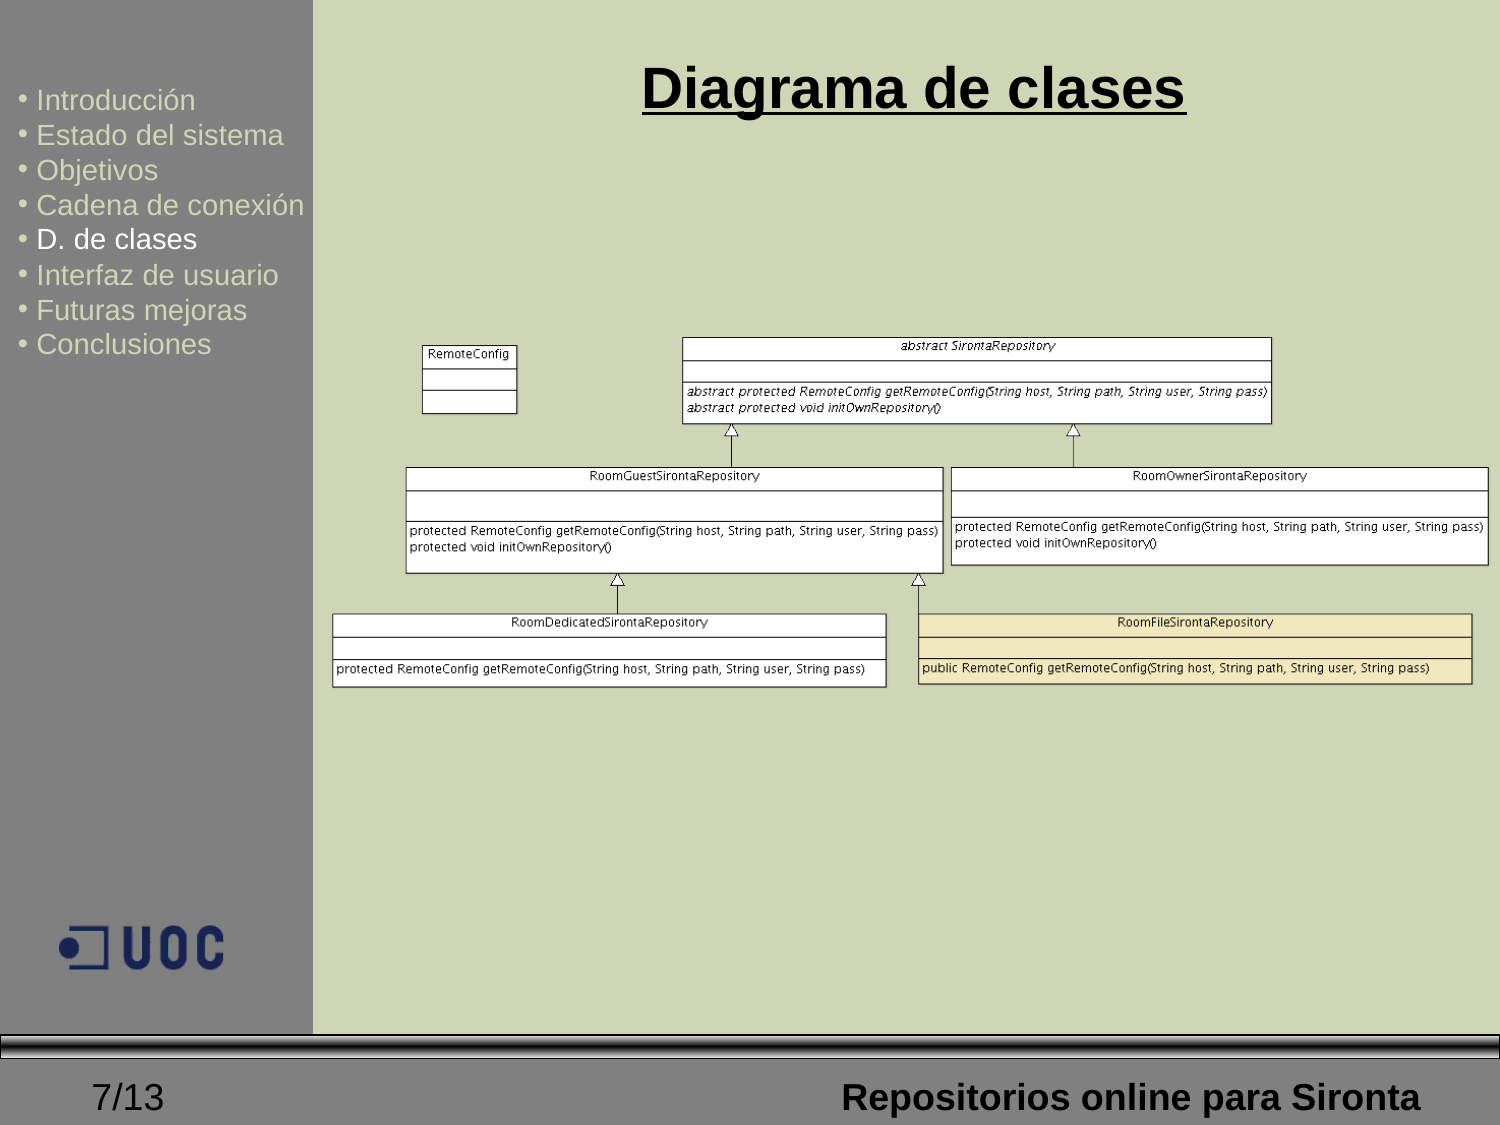

Diagrama de clases
 Introducción
 Estado del sistema
 Objetivos
 Cadena de conexión
 D. de clases
 Interfaz de usuario
 Futuras mejoras
 Conclusiones
Repositorios online para Sironta